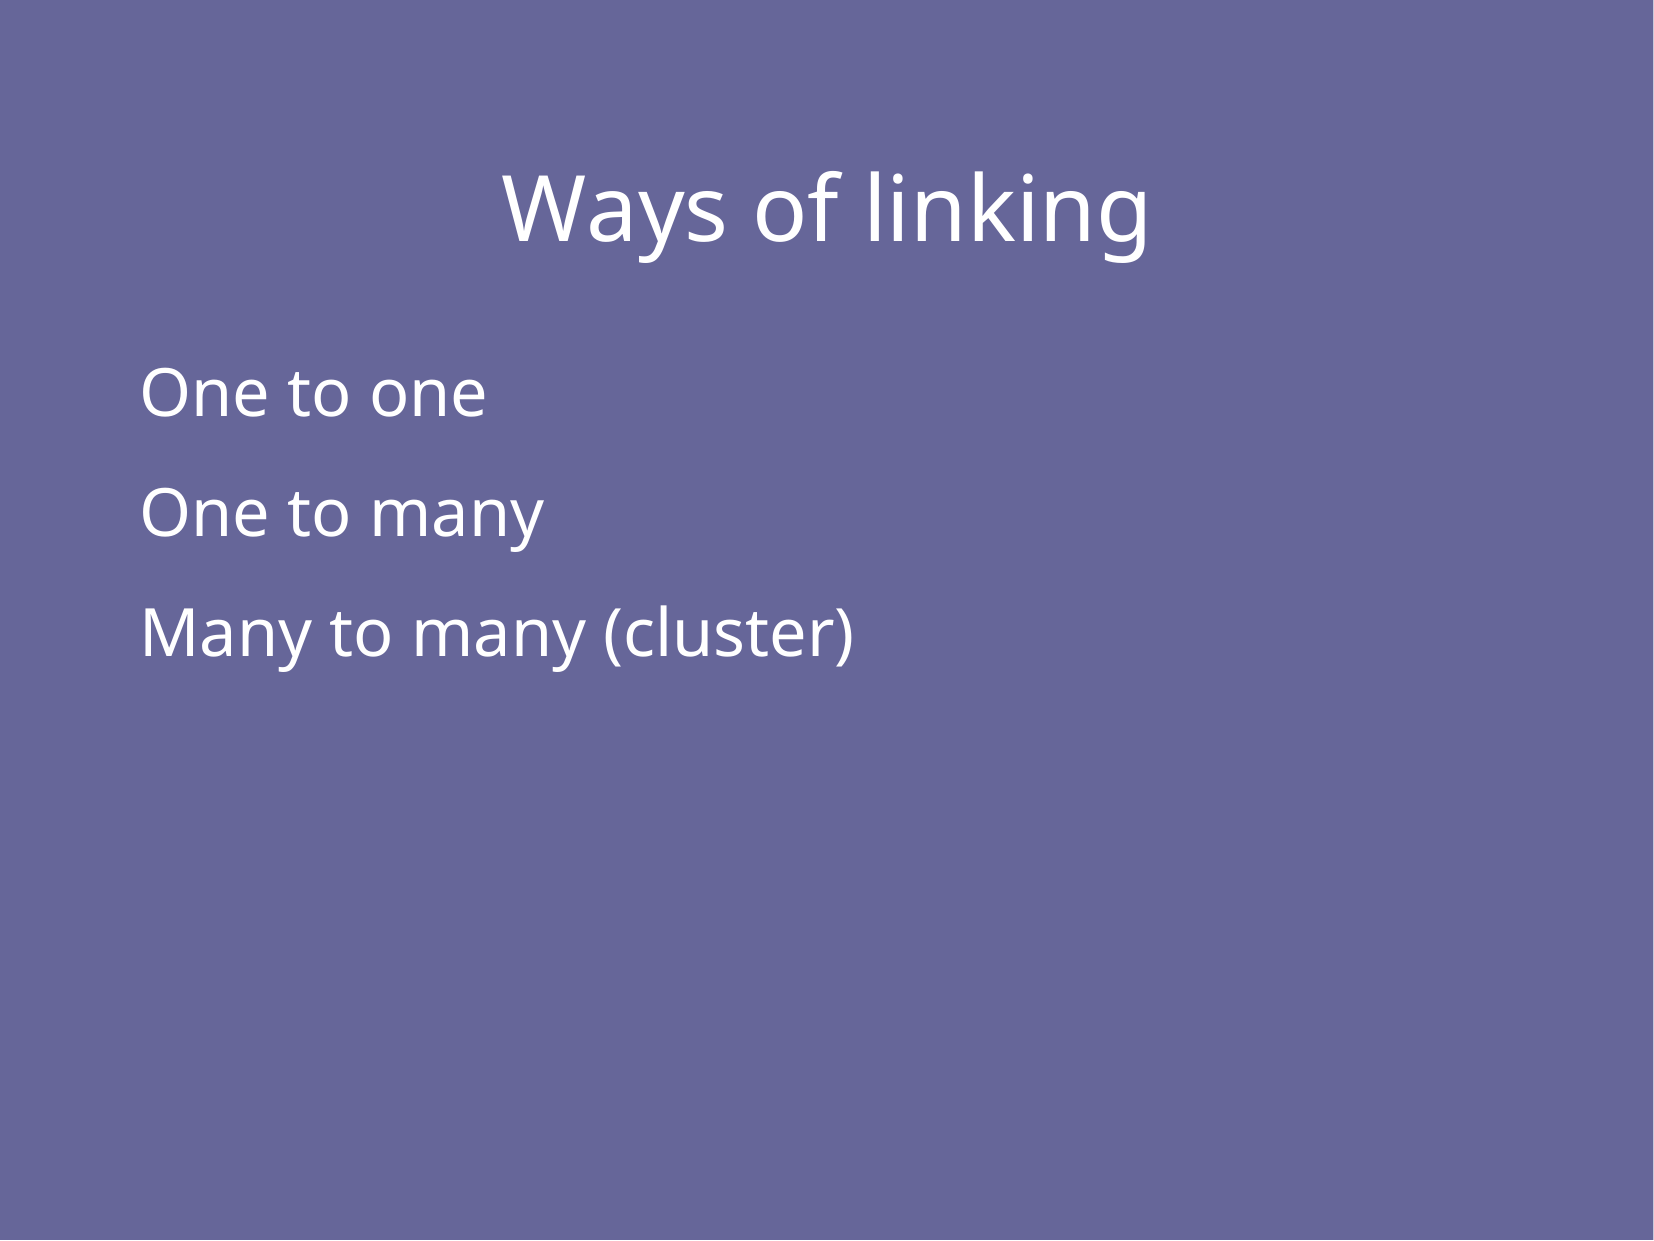

# Ways of linking
One to one
One to many
Many to many (cluster)